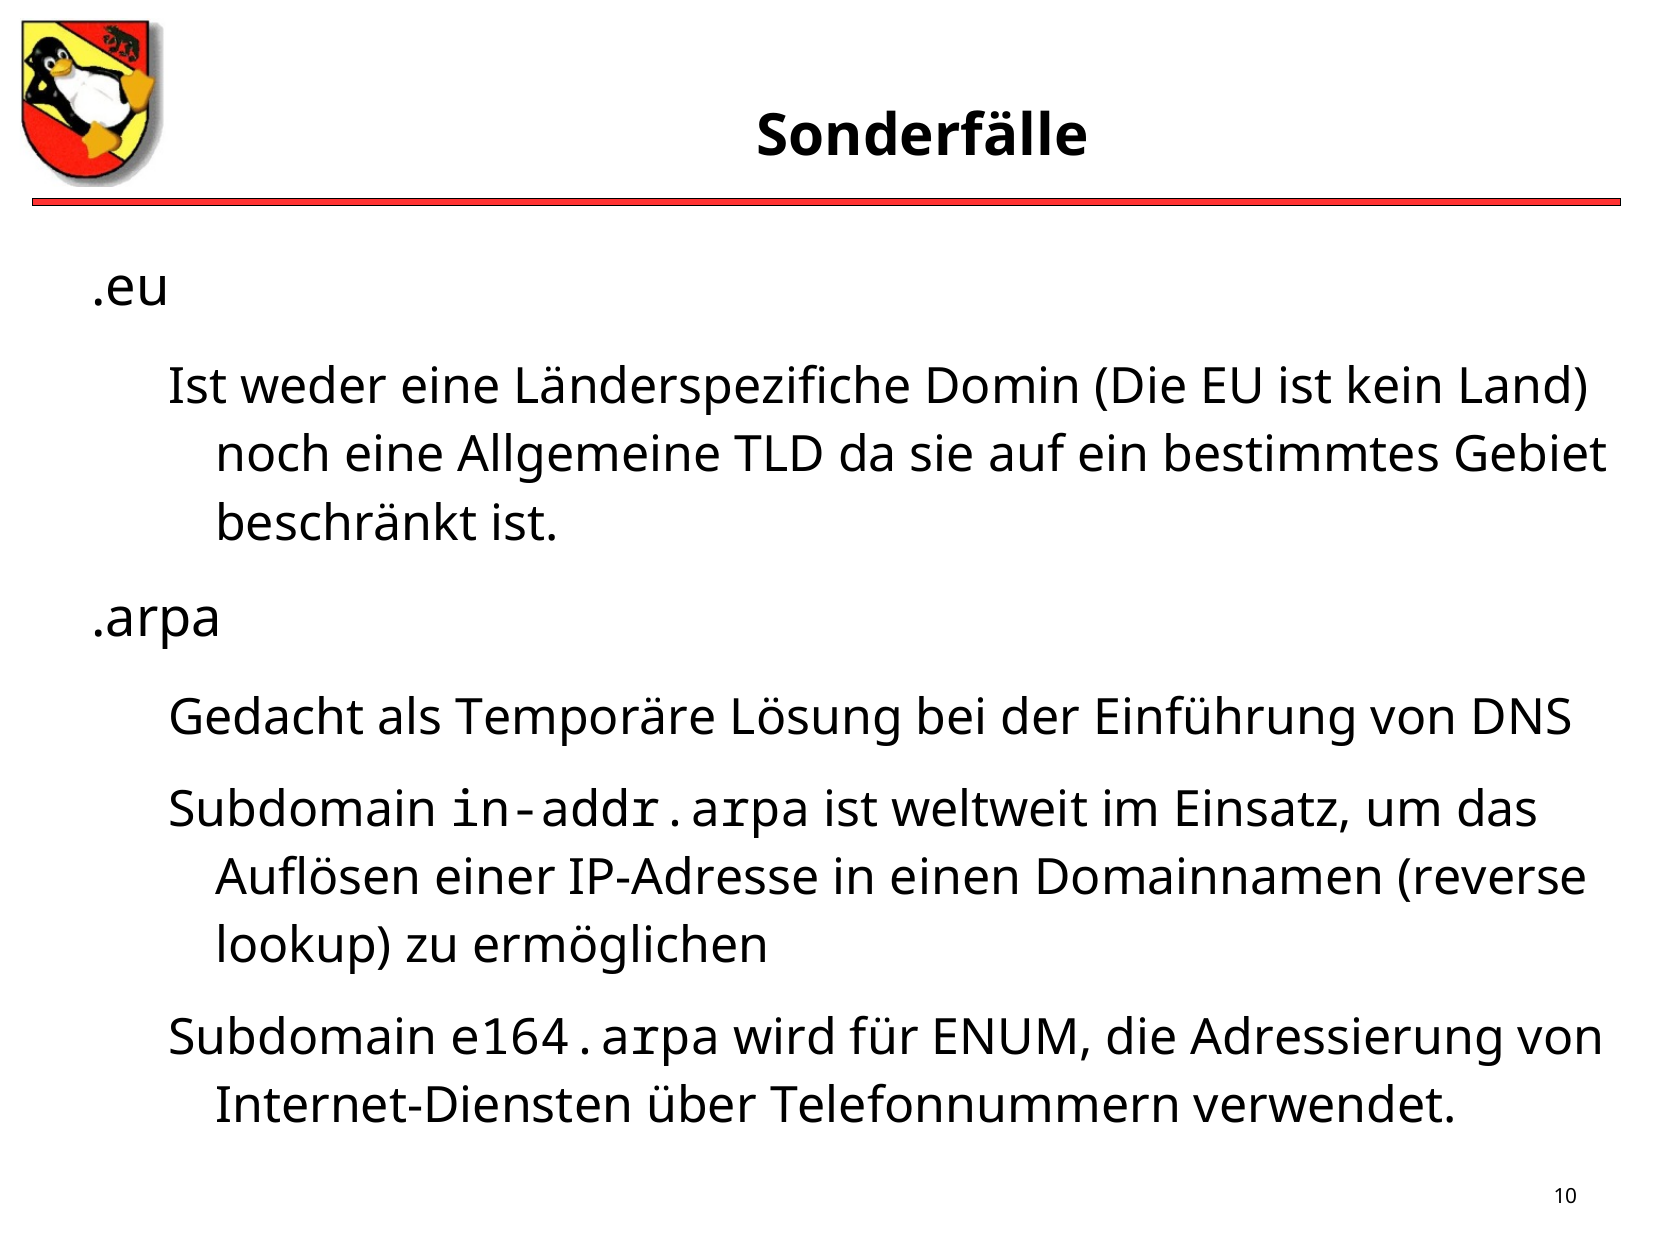

# Sonderfälle
.eu
Ist weder eine Länderspezifiche Domin (Die EU ist kein Land) noch eine Allgemeine TLD da sie auf ein bestimmtes Gebiet beschränkt ist.
.arpa
Gedacht als Temporäre Lösung bei der Einführung von DNS
Subdomain in-addr.arpa ist weltweit im Einsatz, um das Auflösen einer IP-Adresse in einen Domainnamen (reverse lookup) zu ermöglichen
Subdomain e164.arpa wird für ENUM, die Adressierung von Internet-Diensten über Telefonnummern verwendet.